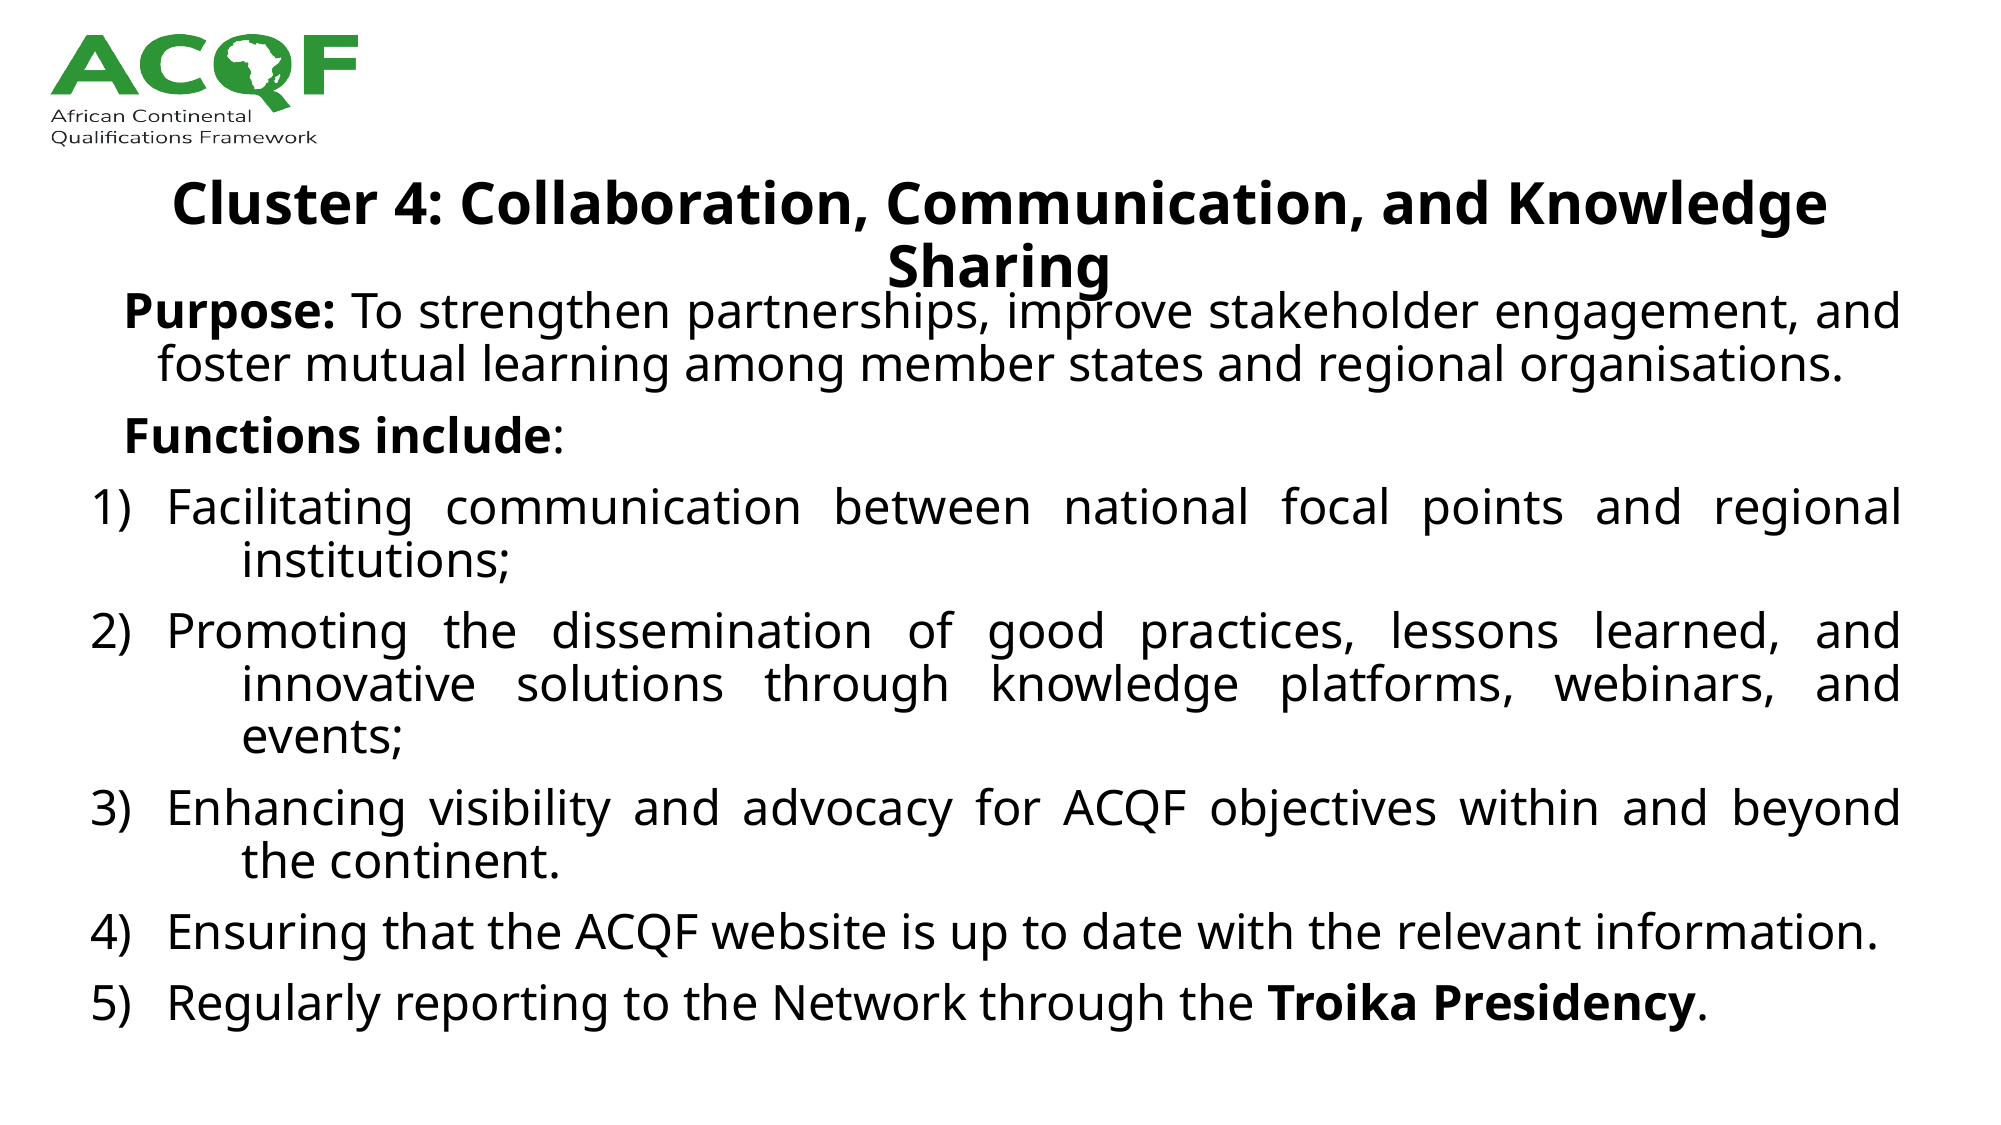

# Cluster 4: Collaboration, Communication, and Knowledge Sharing
Purpose: To strengthen partnerships, improve stakeholder engagement, and foster mutual learning among member states and regional organisations.
Functions include:
Facilitating communication between national focal points and regional institutions;
Promoting the dissemination of good practices, lessons learned, and innovative solutions through knowledge platforms, webinars, and events;
Enhancing visibility and advocacy for ACQF objectives within and beyond the continent.
Ensuring that the ACQF website is up to date with the relevant information.
Regularly reporting to the Network through the Troika Presidency.